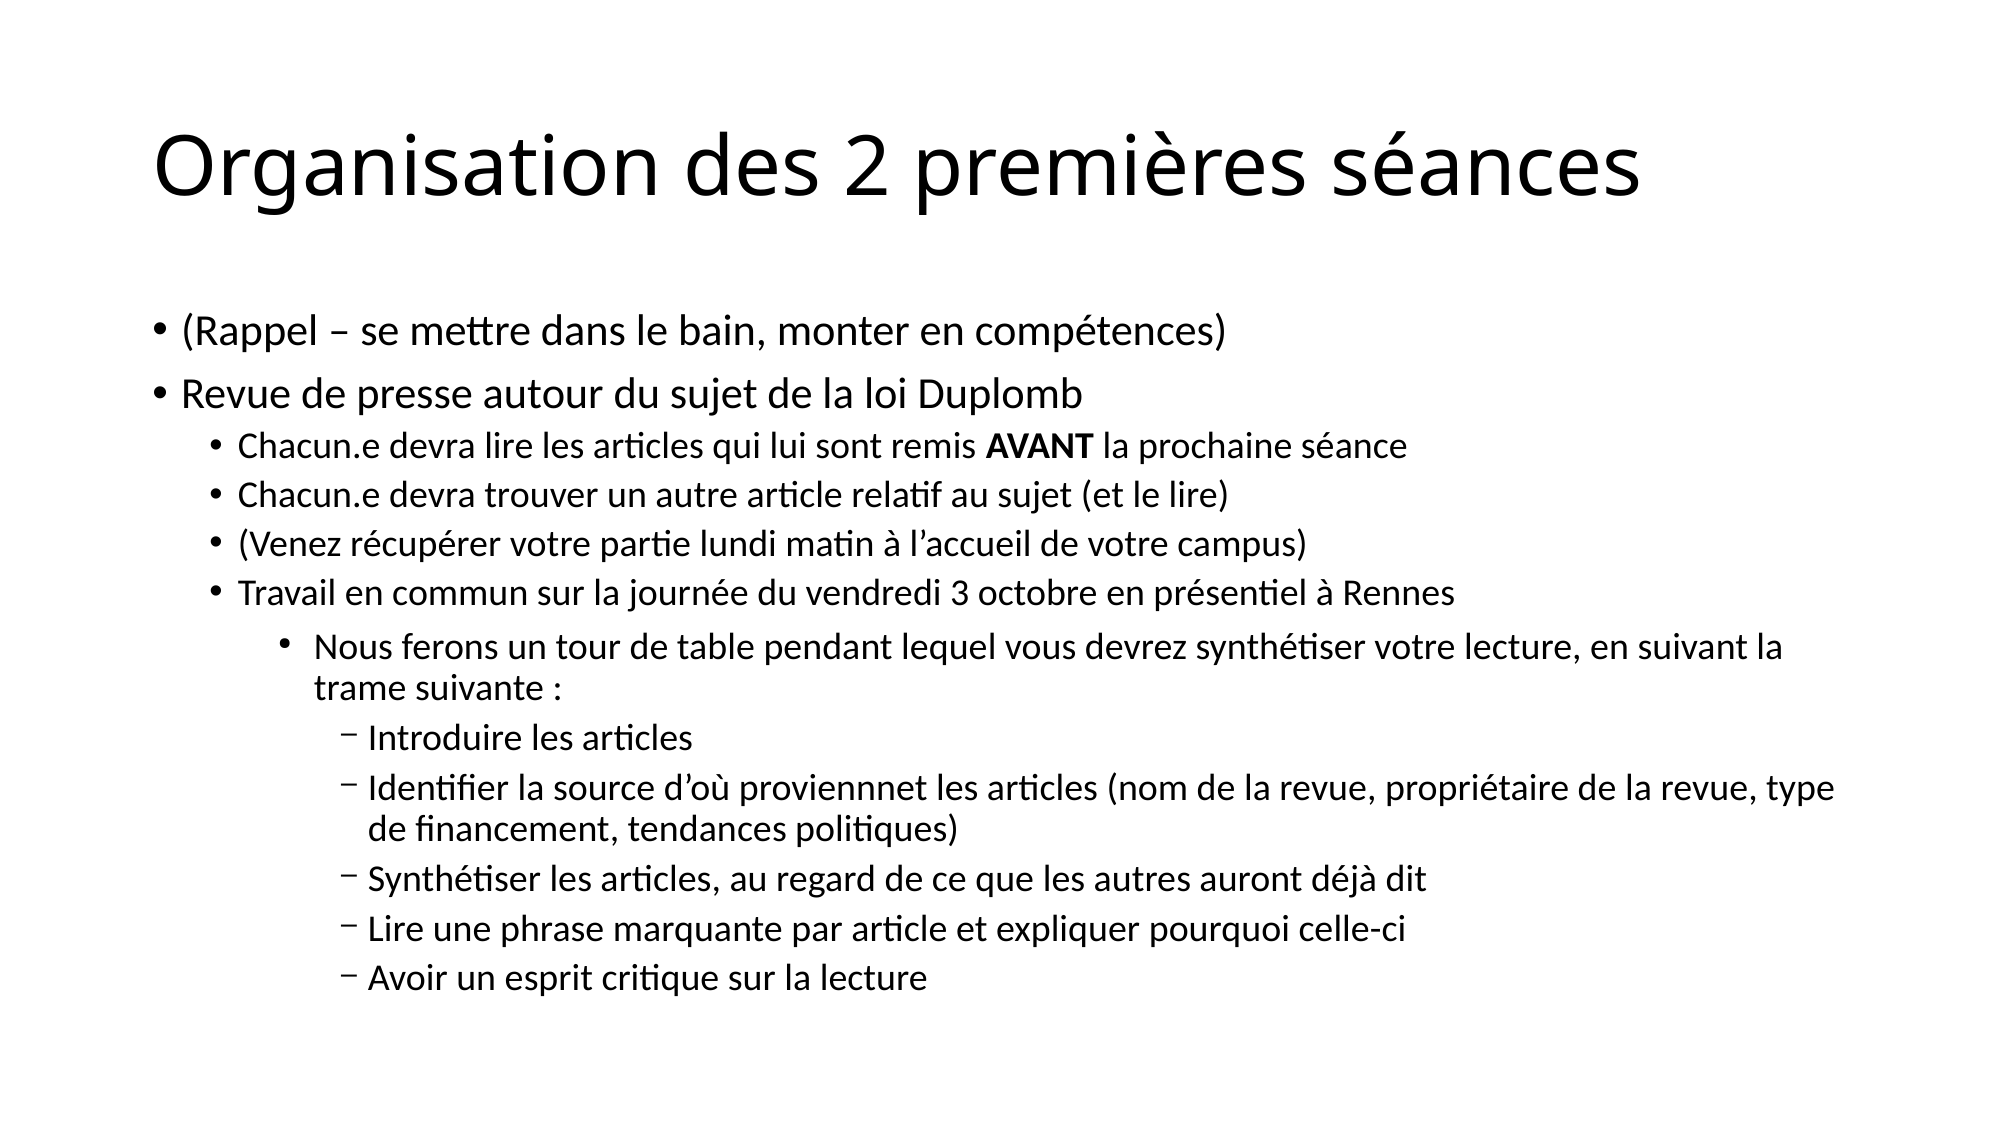

# Organisation des 2 premières séances
(Rappel – se mettre dans le bain, monter en compétences)
Revue de presse autour du sujet de la loi Duplomb
Chacun.e devra lire les articles qui lui sont remis AVANT la prochaine séance
Chacun.e devra trouver un autre article relatif au sujet (et le lire)
(Venez récupérer votre partie lundi matin à l’accueil de votre campus)
Travail en commun sur la journée du vendredi 3 octobre en présentiel à Rennes
Nous ferons un tour de table pendant lequel vous devrez synthétiser votre lecture, en suivant la trame suivante :
Introduire les articles
Identifier la source d’où proviennnet les articles (nom de la revue, propriétaire de la revue, type de financement, tendances politiques)
Synthétiser les articles, au regard de ce que les autres auront déjà dit
Lire une phrase marquante par article et expliquer pourquoi celle-ci
Avoir un esprit critique sur la lecture